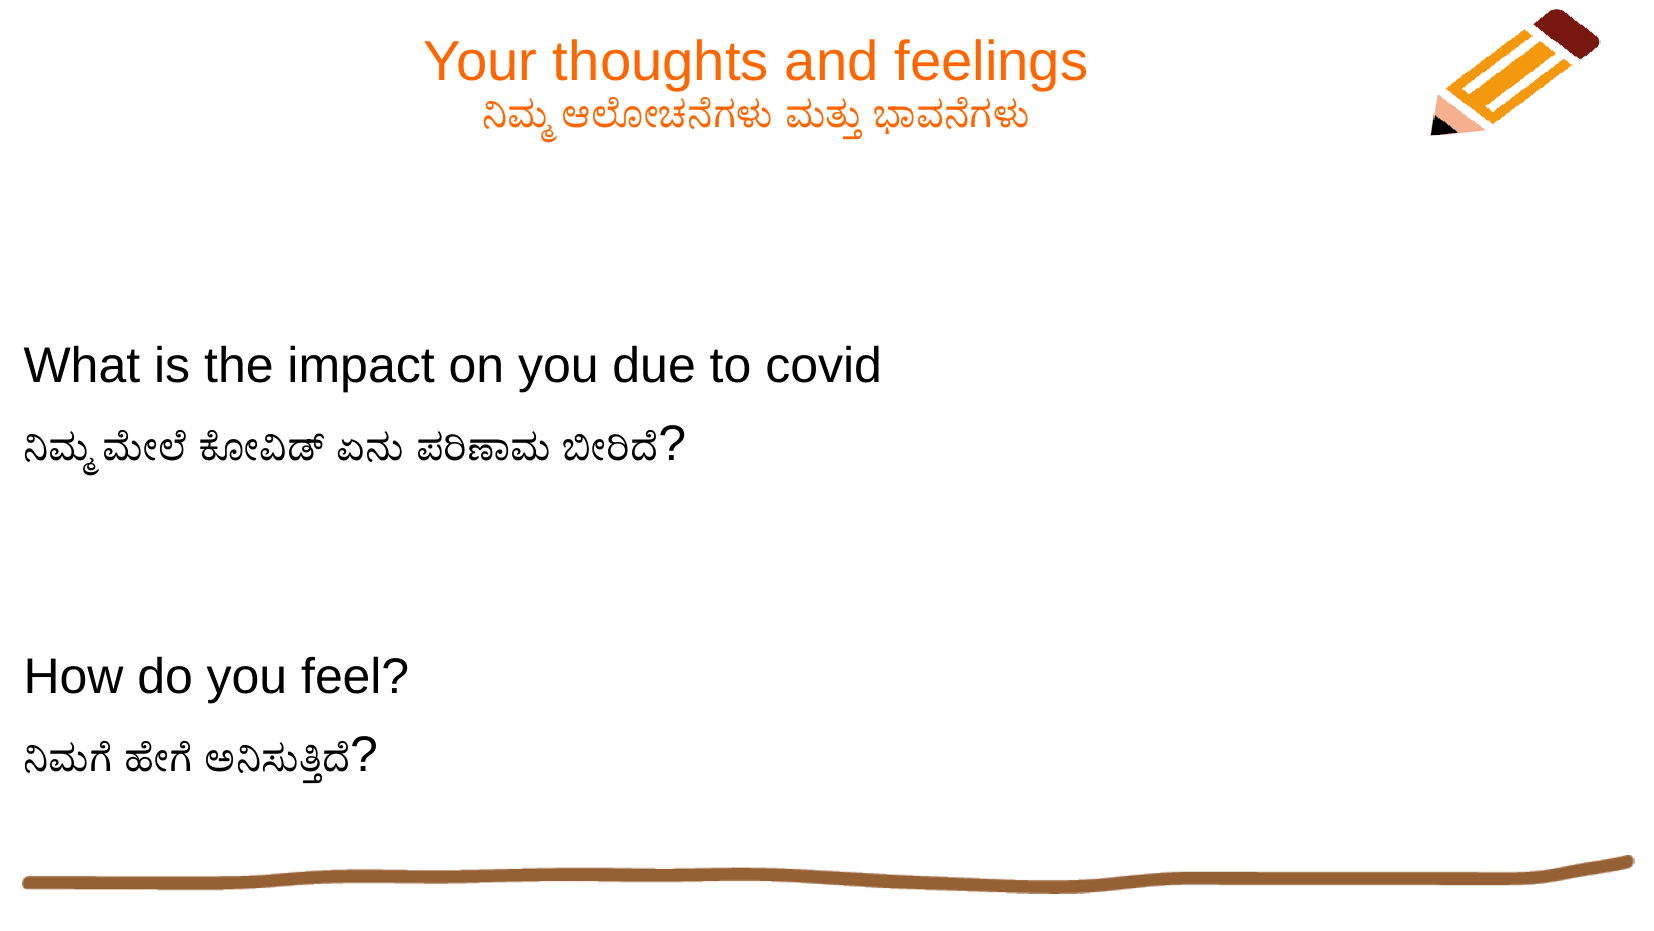

# Your thoughts and feelings ನಿಮ್ಮ ಆಲೋಚನೆಗಳು ಮತ್ತು ಭಾವನೆಗಳು
What is the impact on you due to covid
ನಿಮ್ಮ ಮೇಲೆ ಕೋವಿಡ್‌ ಏನು ಪರಿಣಾಮ ಬೀರಿದೆ?
How do you feel?
ನಿಮಗೆ ಹೇಗೆ ಅನಿಸುತ್ತಿದೆ?